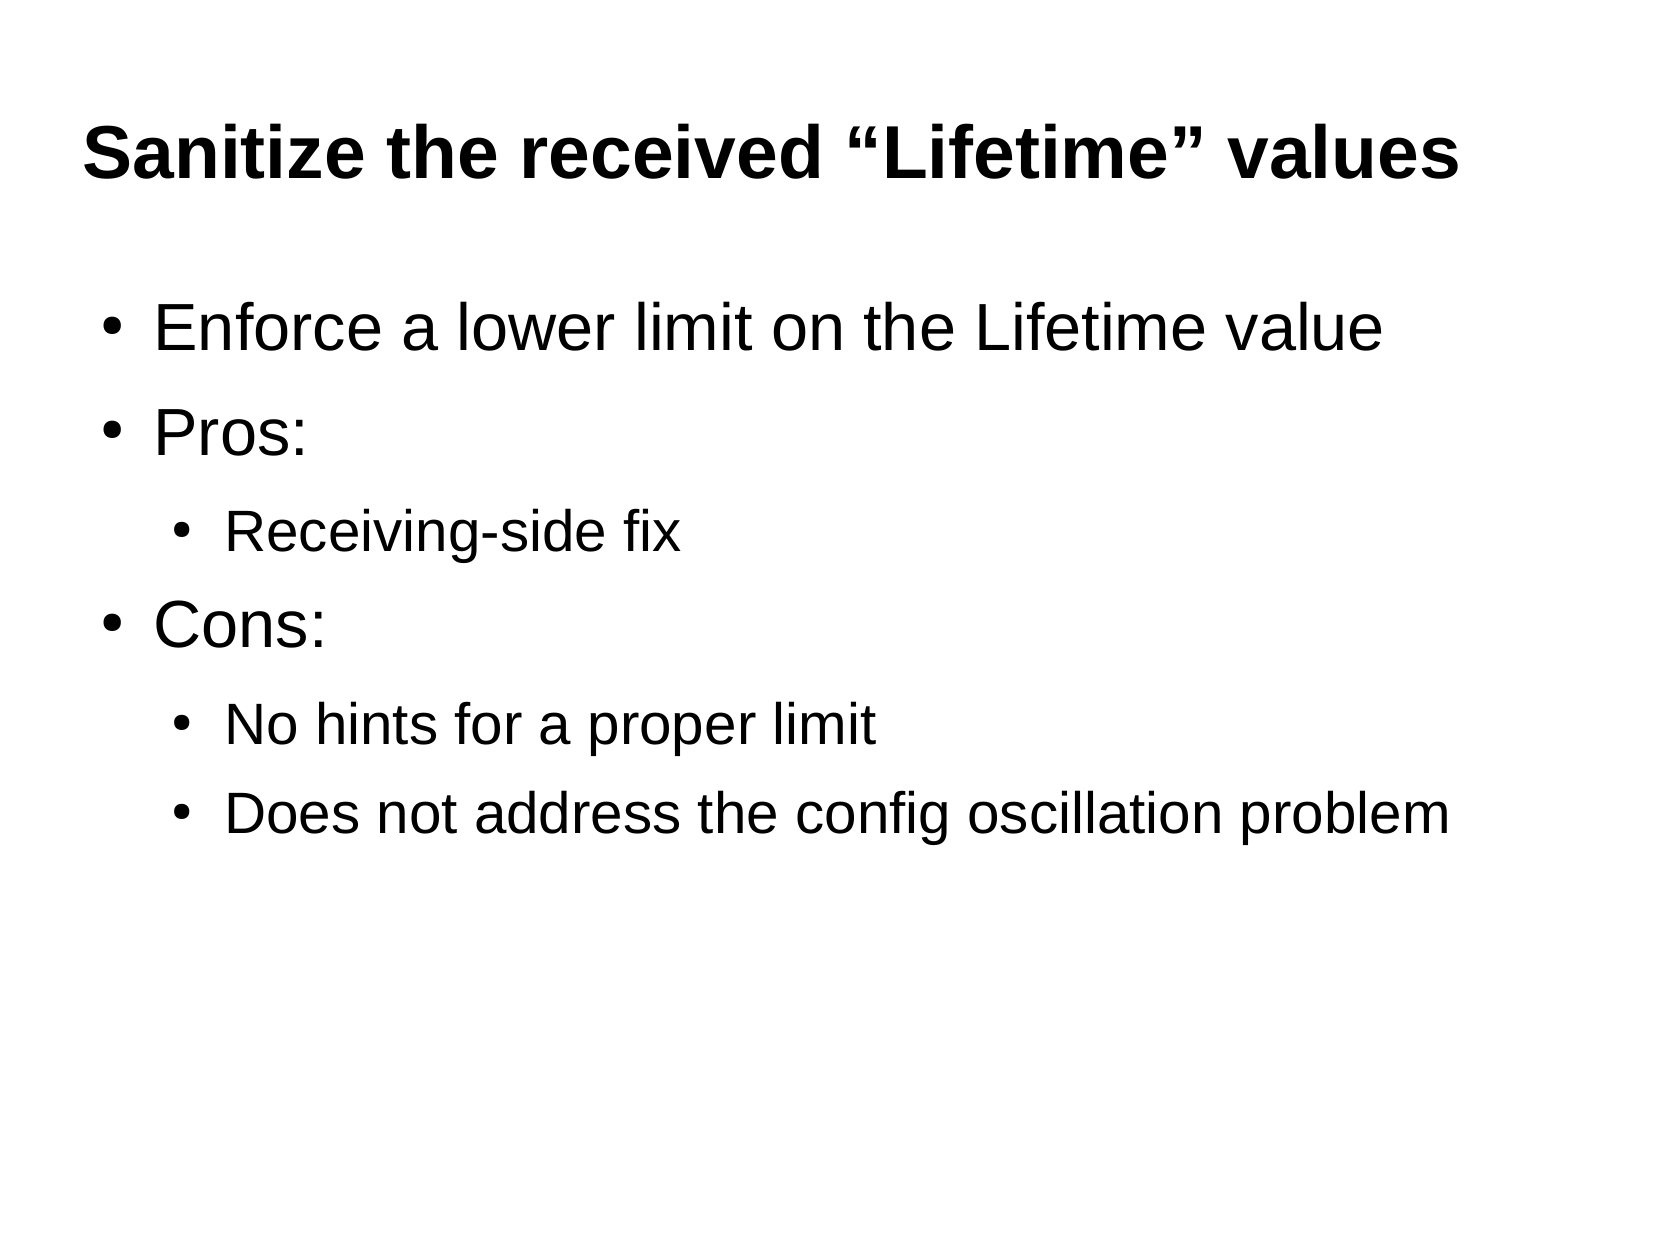

# Sanitize the received “Lifetime” values
Enforce a lower limit on the Lifetime value
Pros:
Receiving-side fix
Cons:
No hints for a proper limit
Does not address the config oscillation problem